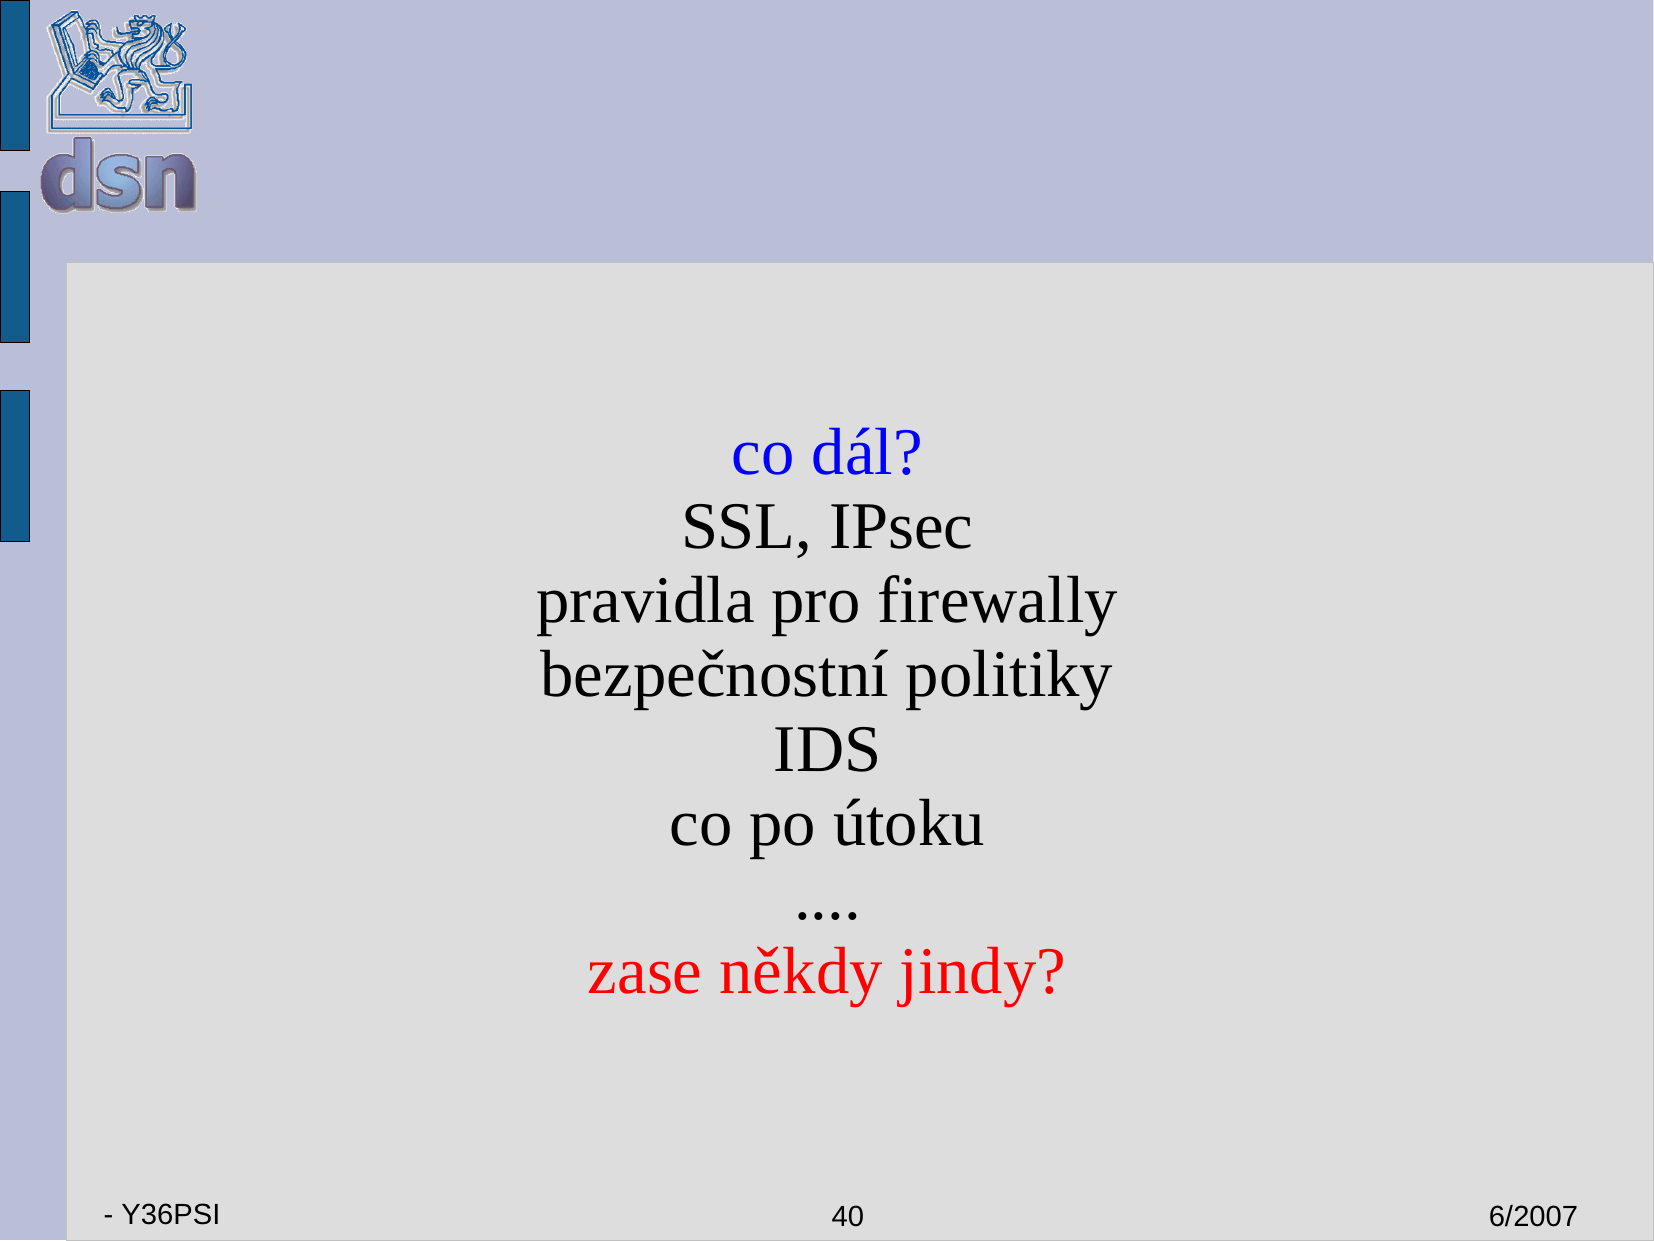

# co dál?
SSL, IPsec
pravidla pro firewally
bezpečnostní politiky
IDS
co po útoku
....
zase někdy jindy?